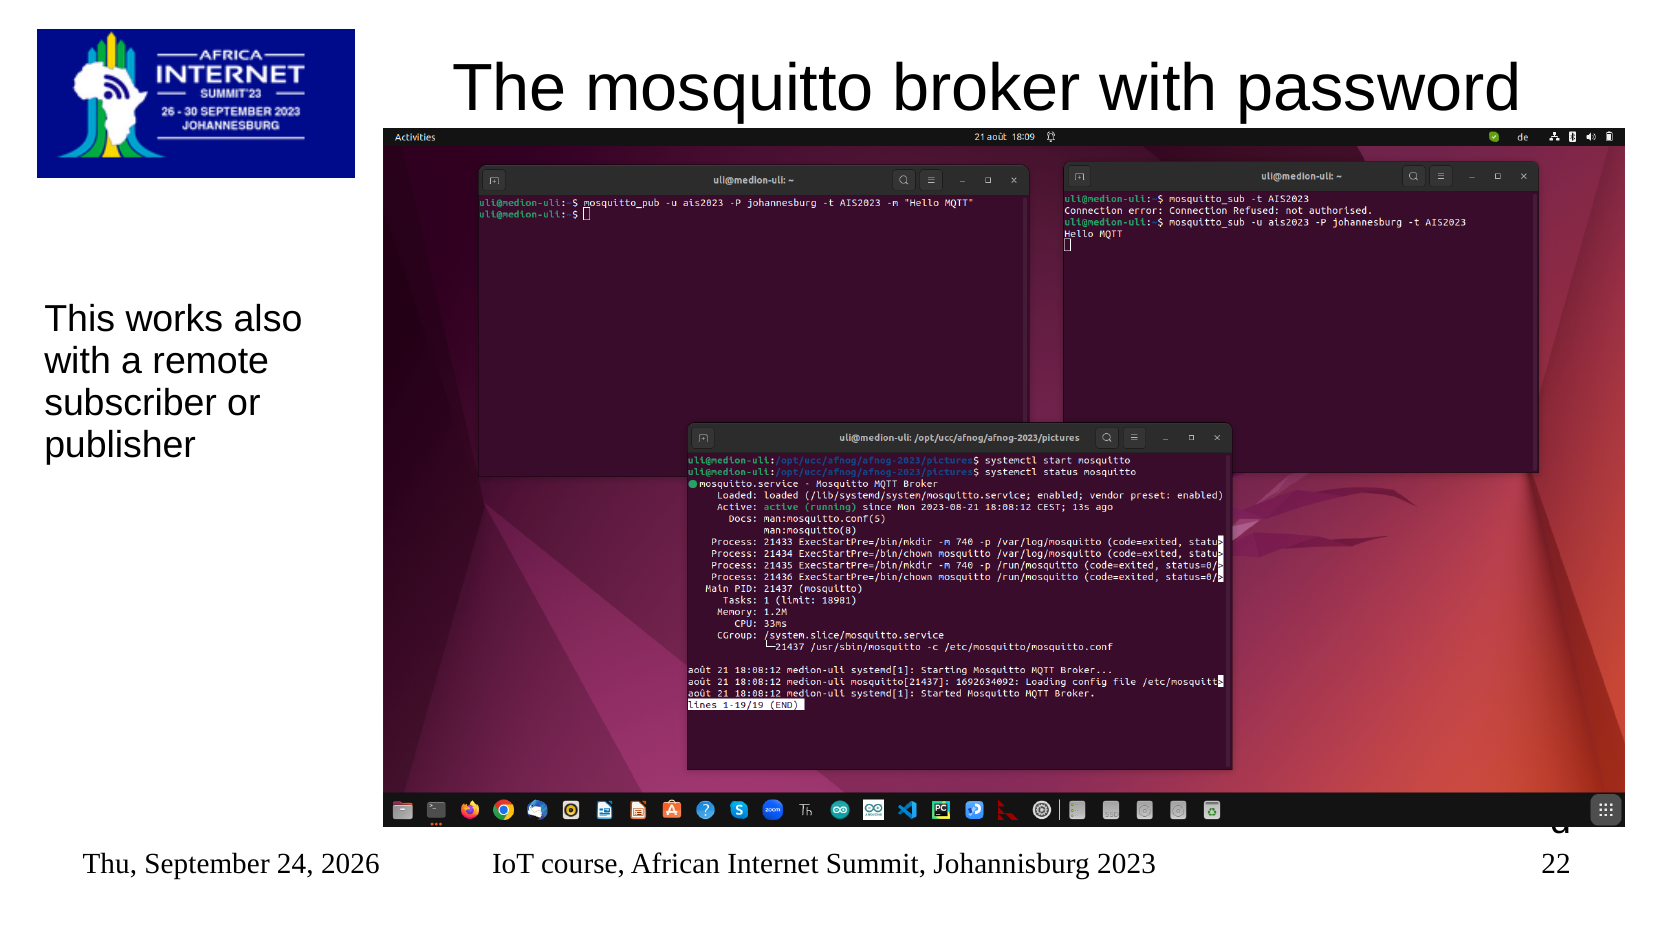

# The mosquitto broker with password
This works also
with a remote
subscriber or
publisher
d
IoT course, African Internet Summit, Johannisburg 2023
22